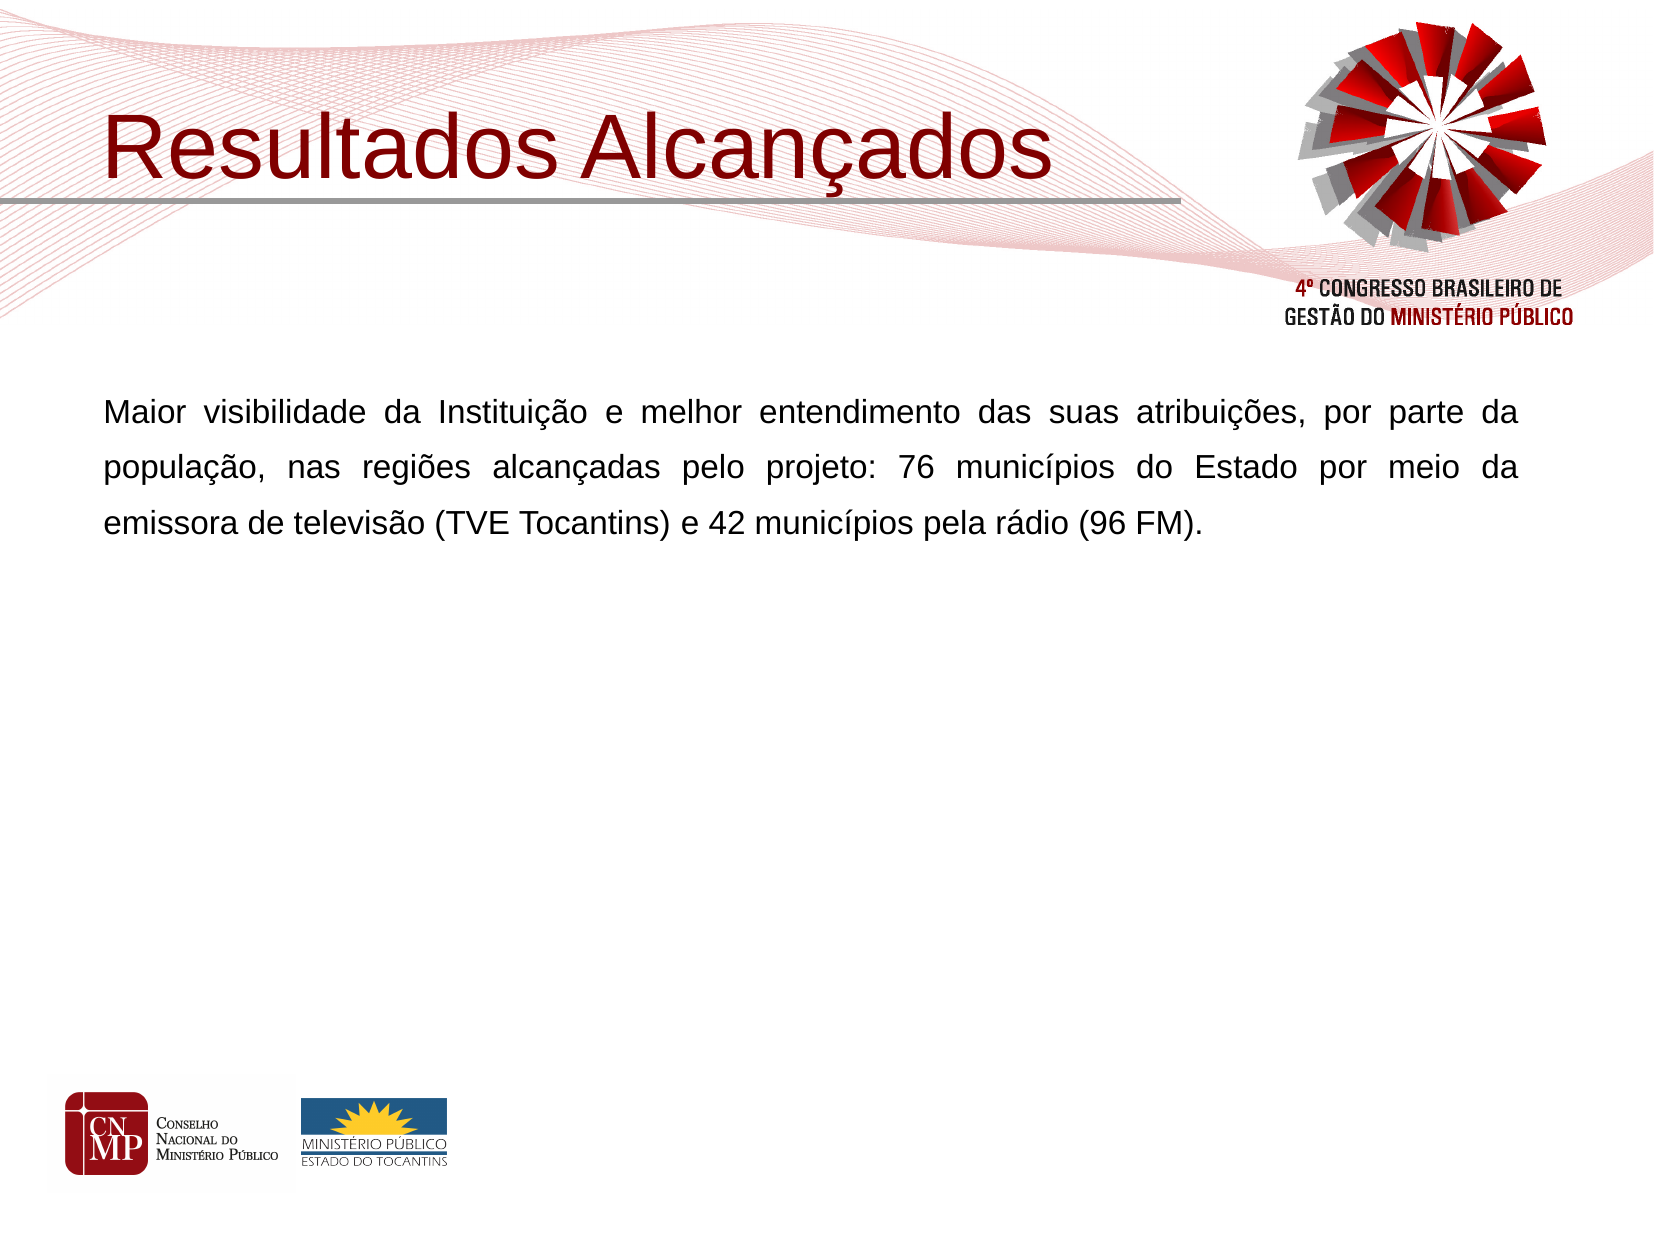

Resultados Alcançados
Maior visibilidade da Instituição e melhor entendimento das suas atribuições, por parte da população, nas regiões alcançadas pelo projeto: 76 municípios do Estado por meio da emissora de televisão (TVE Tocantins) e 42 municípios pela rádio (96 FM).